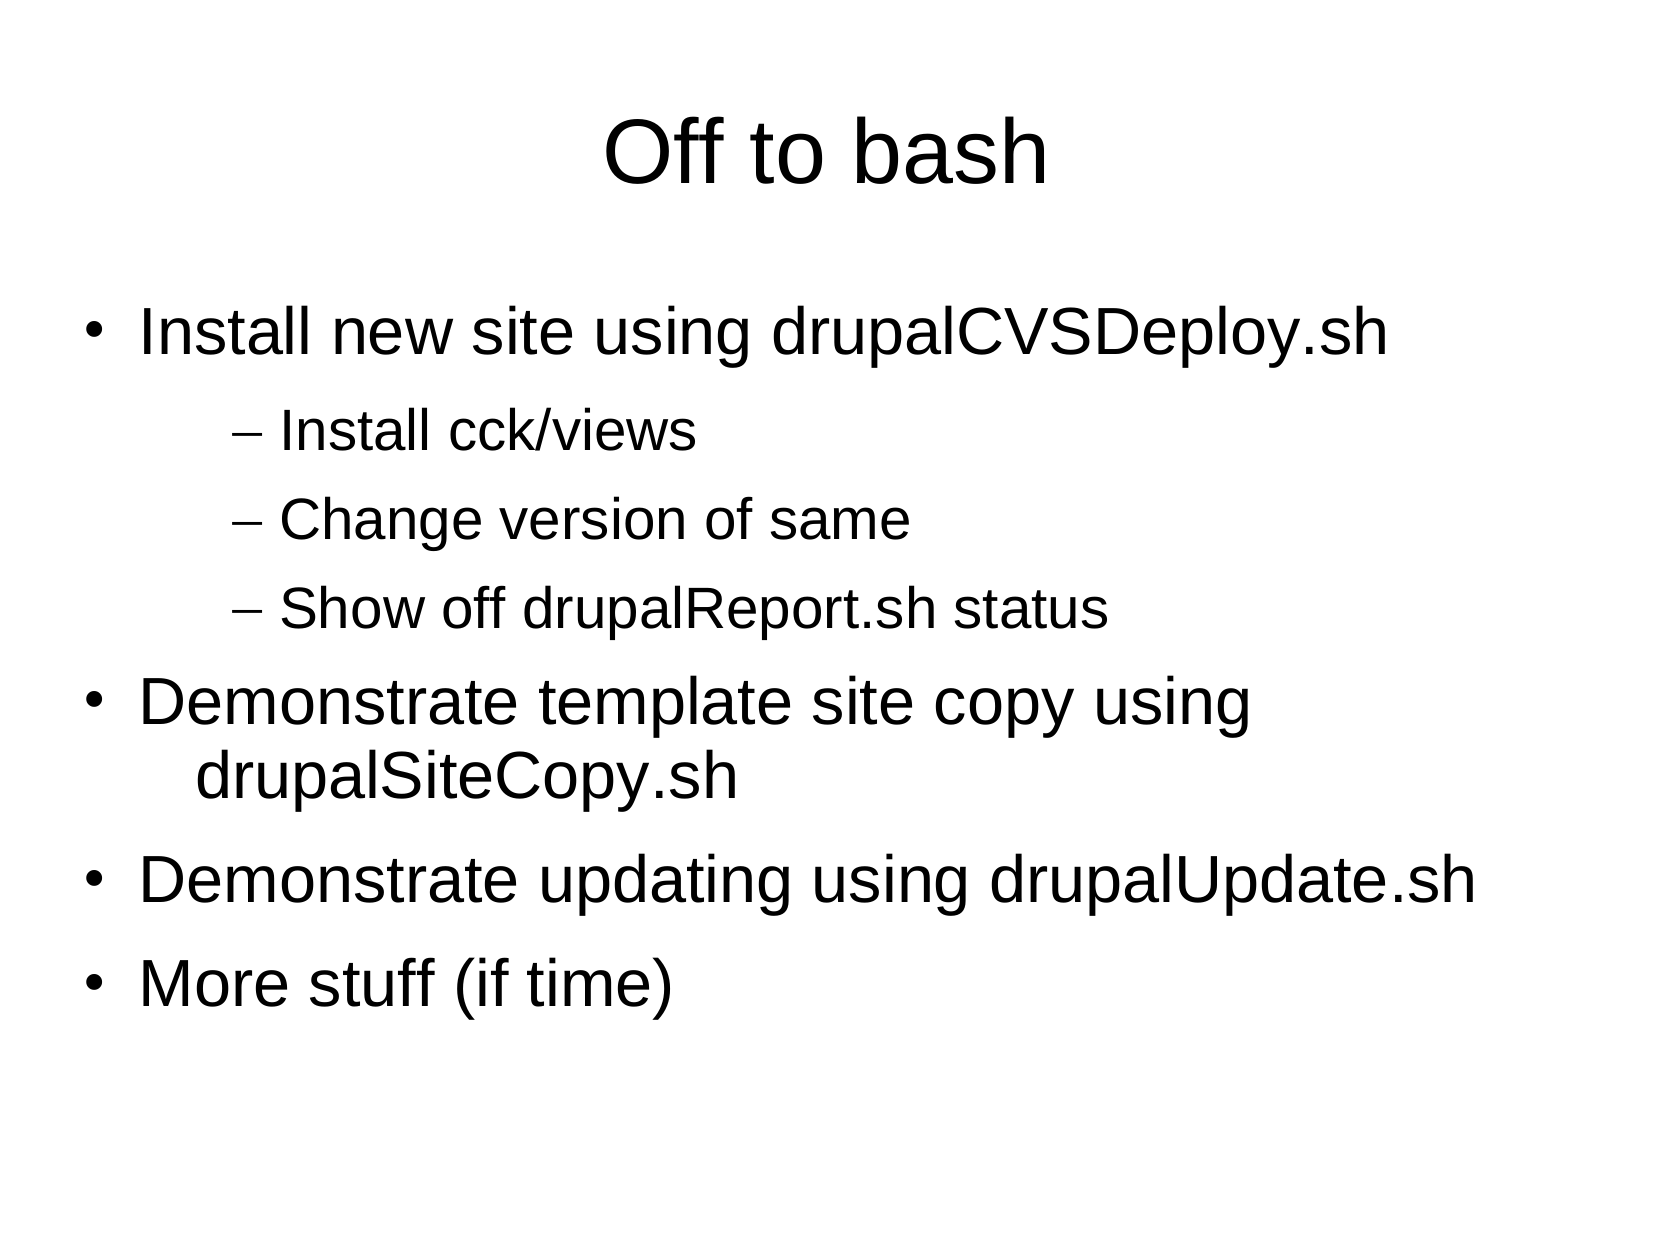

# Off to bash
Install new site using drupalCVSDeploy.sh
Install cck/views
Change version of same
Show off drupalReport.sh status
Demonstrate template site copy using drupalSiteCopy.sh
Demonstrate updating using drupalUpdate.sh
More stuff (if time)